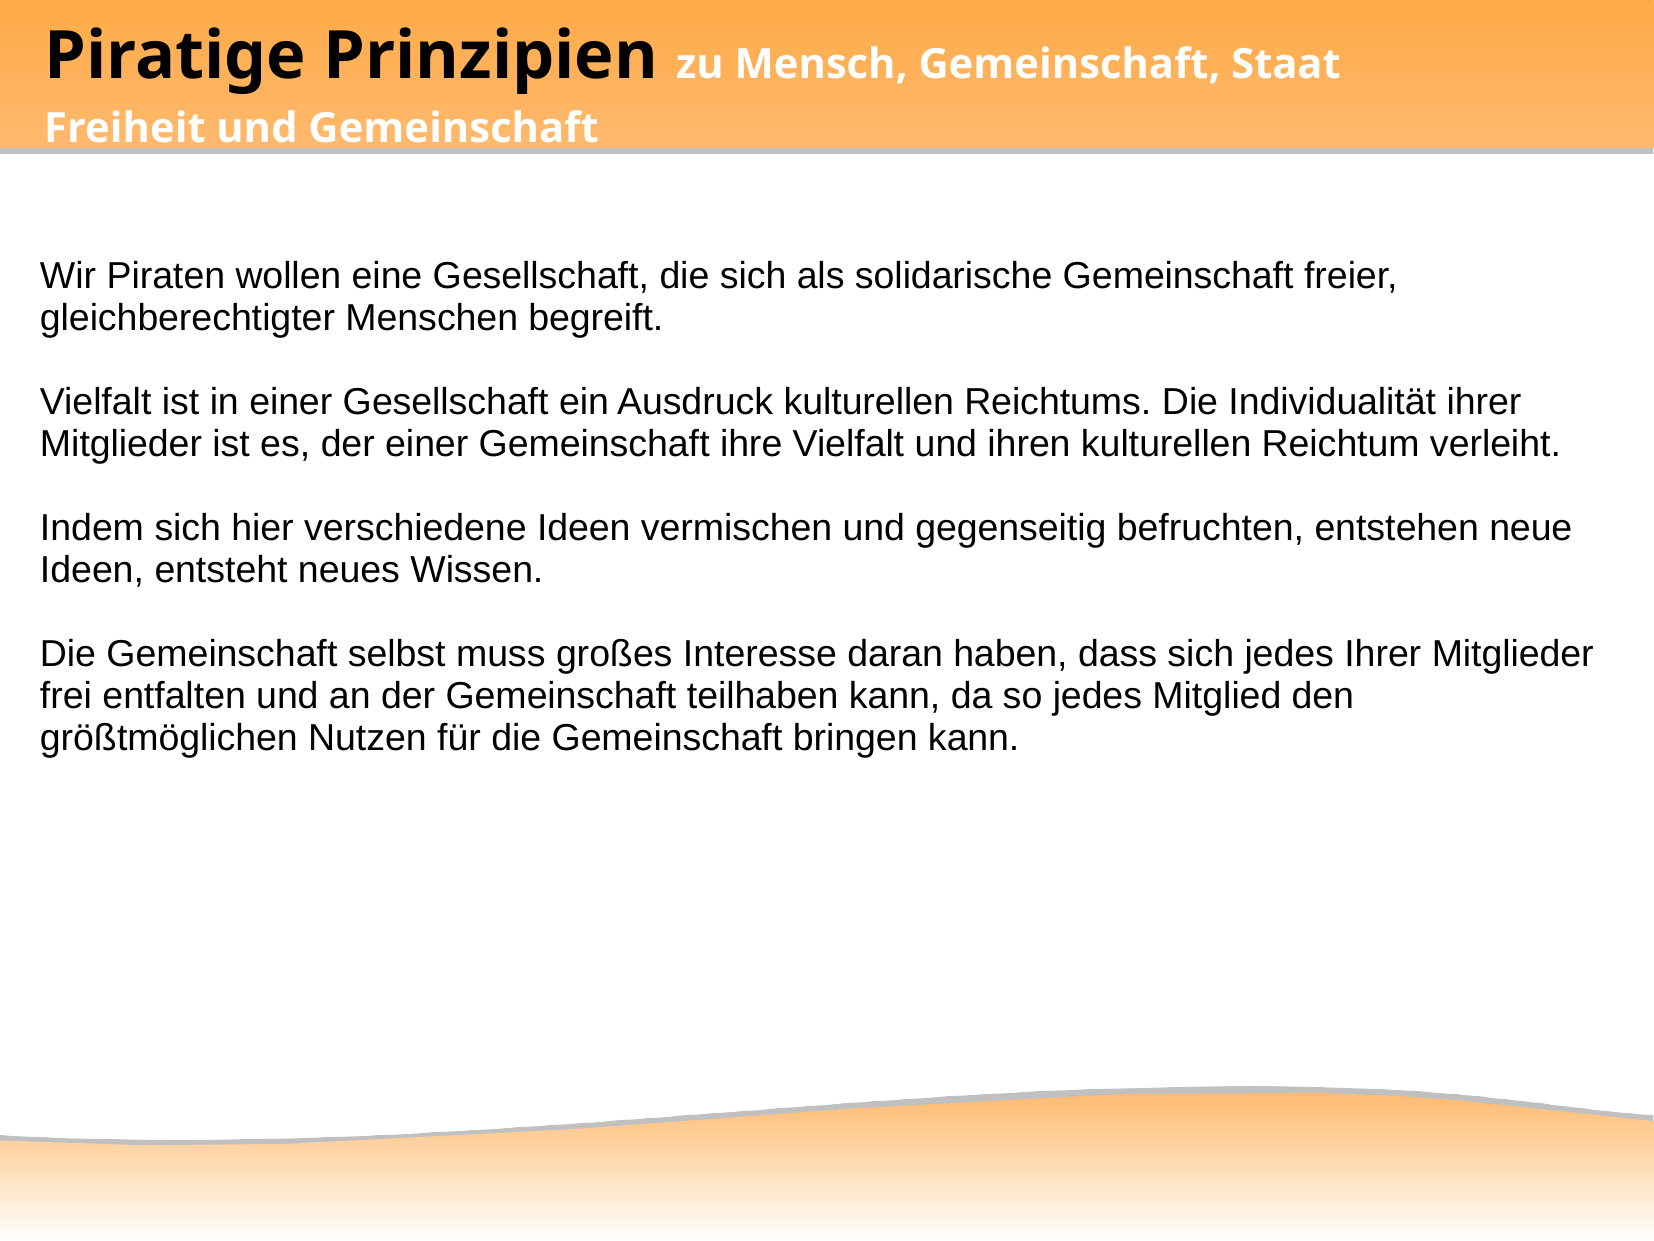

Piratige Prinzipien zu Mensch, Gemeinschaft, Staat
Freiheit und Gemeinschaft
Wir Piraten wollen eine Gesellschaft, die sich als solidarische Gemeinschaft freier, gleichberechtigter Menschen begreift.
Vielfalt ist in einer Gesellschaft ein Ausdruck kulturellen Reichtums. Die Individualität ihrer Mitglieder ist es, der einer Gemeinschaft ihre Vielfalt und ihren kulturellen Reichtum verleiht.
Indem sich hier verschiedene Ideen vermischen und gegenseitig befruchten, entstehen neue Ideen, entsteht neues Wissen.
Die Gemeinschaft selbst muss großes Interesse daran haben, dass sich jedes Ihrer Mitglieder frei entfalten und an der Gemeinschaft teilhaben kann, da so jedes Mitglied den größtmöglichen Nutzen für die Gemeinschaft bringen kann.